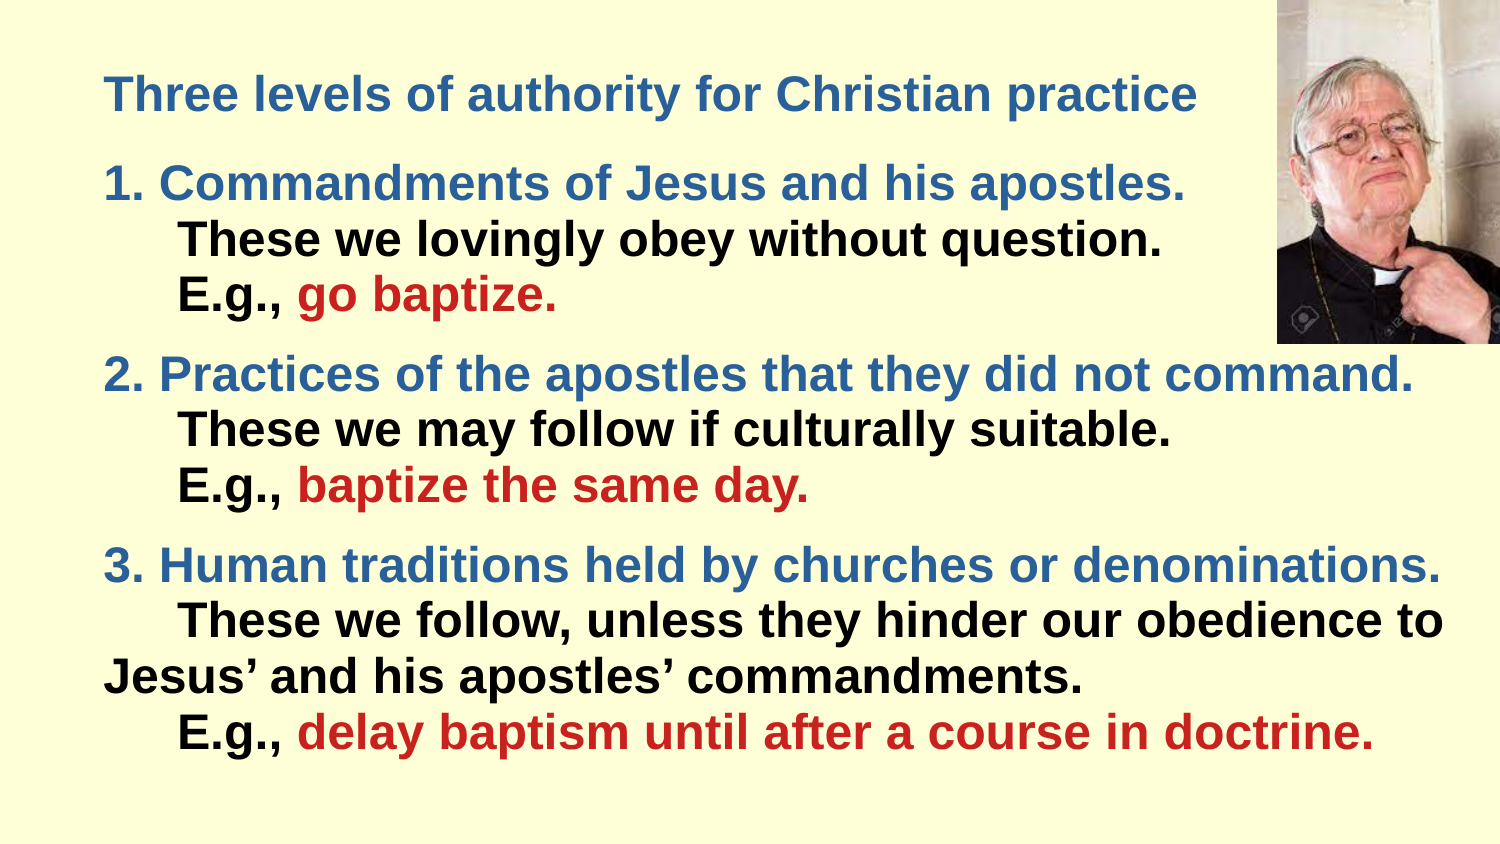

Three levels of authority for Christian practice
1. Commandments of Jesus and his apostles.
	These we lovingly obey without question.
	E.g., go baptize.
2. Practices of the apostles that they did not command.
	These we may follow if culturally suitable.
	E.g., baptize the same day.
3. Human traditions held by churches or denominations.
	These we follow, unless they hinder our obedience to Jesus’ and his apostles’ commandments.
	E.g., delay baptism until after a course in doctrine.